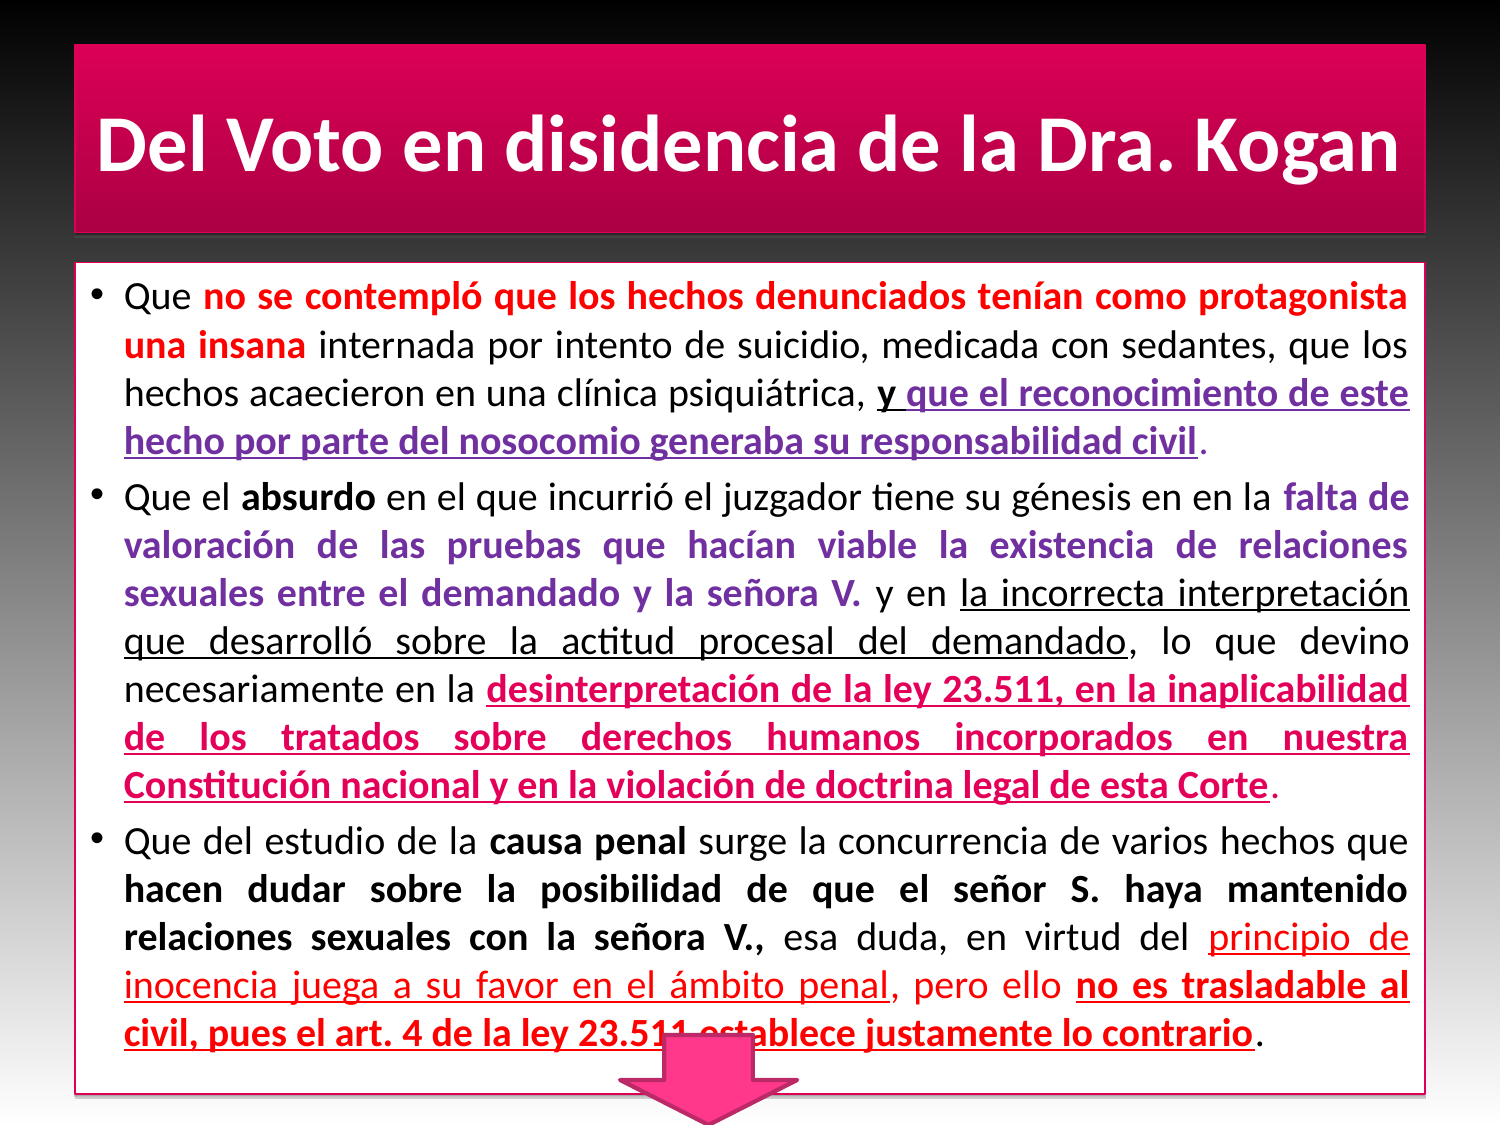

# Del Voto en disidencia de la Dra. Kogan
Que no se contempló que los hechos denunciados tenían como protagonista una insana internada por intento de suicidio, medicada con sedantes, que los hechos acaecieron en una clínica psiquiátrica, y que el reconocimiento de este hecho por parte del nosocomio generaba su responsabilidad civil.
Que el absurdo en el que incurrió el juzgador tiene su génesis en en la falta de valoración de las pruebas que hacían viable la existencia de relaciones sexuales entre el demandado y la señora V. y en la incorrecta interpretación que desarrolló sobre la actitud procesal del demandado, lo que devino necesariamente en la desinterpretación de la ley 23.511, en la inaplicabilidad de los tratados sobre derechos humanos incorporados en nuestra Constitución nacional y en la violación de doctrina legal de esta Corte.
Que del estudio de la causa penal surge la concurrencia de varios hechos que hacen dudar sobre la posibilidad de que el señor S. haya mantenido relaciones sexuales con la señora V., esa duda, en virtud del principio de inocencia juega a su favor en el ámbito penal, pero ello no es trasladable al civil, pues el art. 4 de la ley 23.511 establece justamente lo contrario.